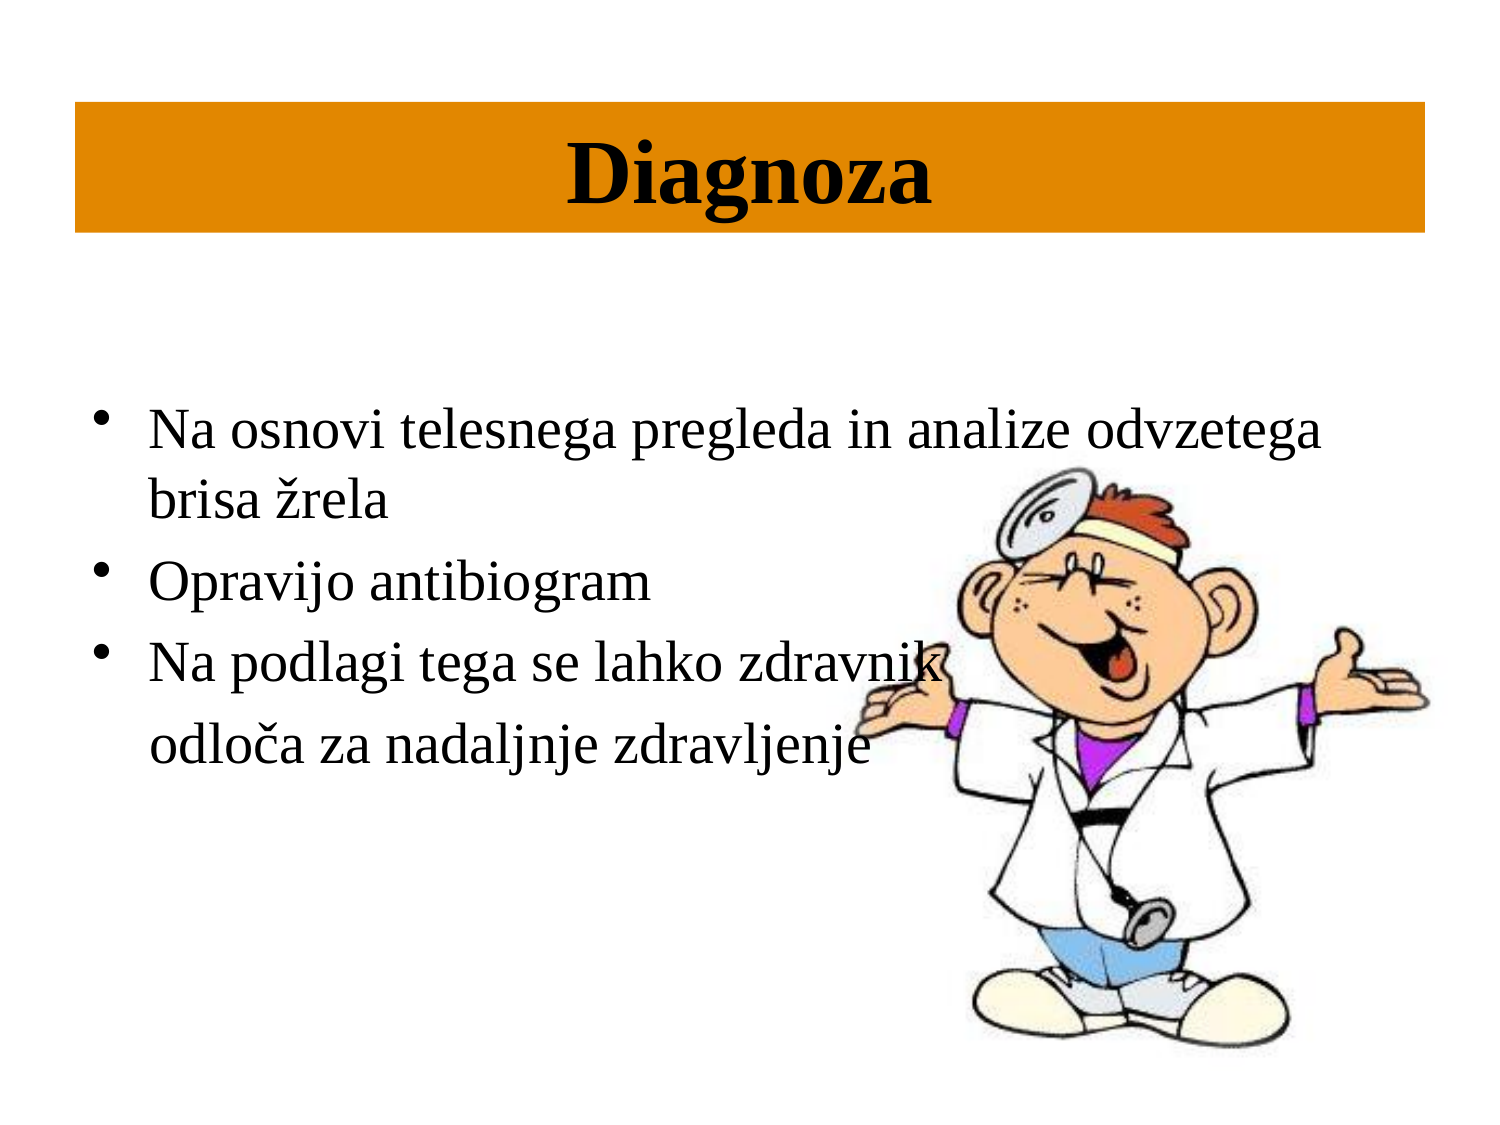

# Diagnoza
Na osnovi telesnega pregleda in analize odvzetega brisa žrela
Opravijo antibiogram
Na podlagi tega se lahko zdravnik
 odloča za nadaljnje zdravljenje